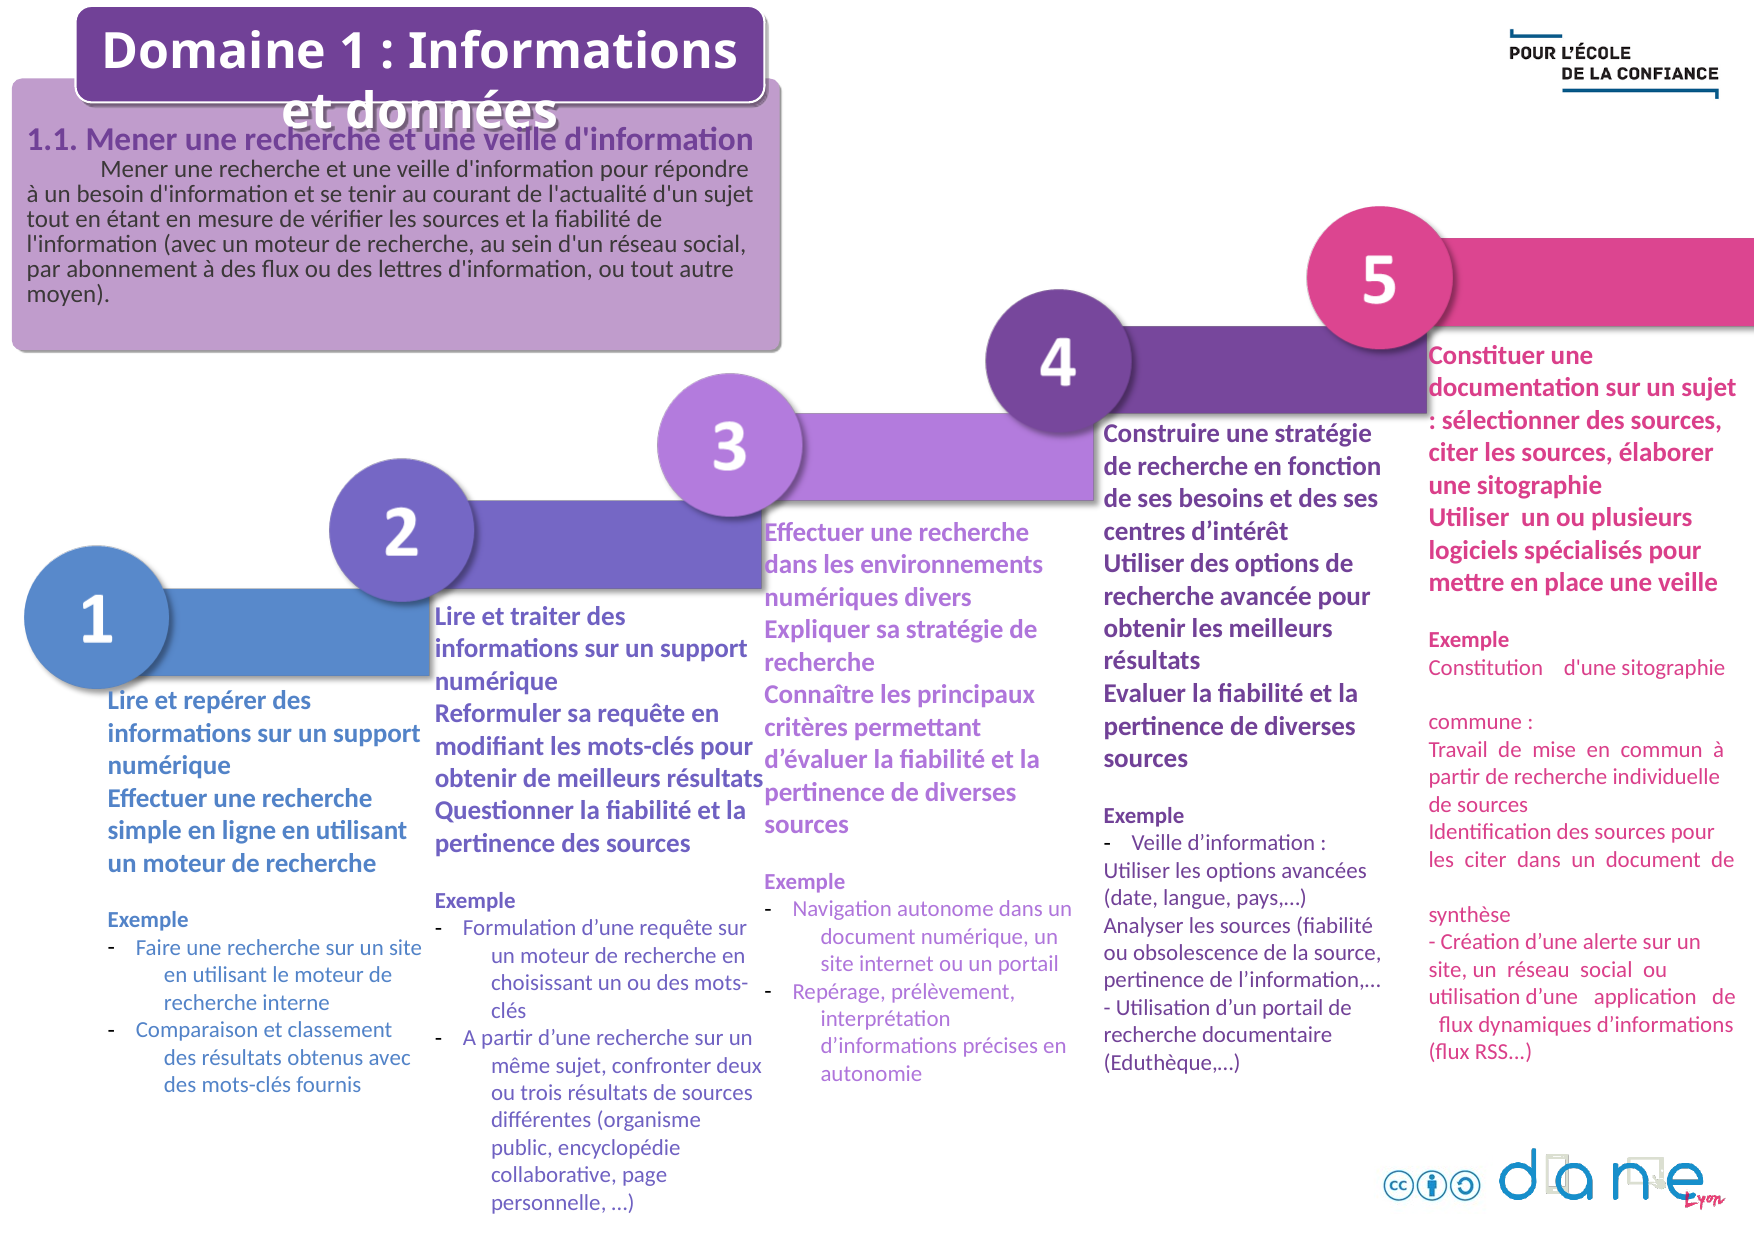

Domaine 1 : Informations et données
1.1. Mener une recherche et une veille d'information
	Mener une recherche et une veille d'information pour répondre à un besoin d'information et se tenir au courant de l'actualité d'un sujet tout en étant en mesure de vérifier les sources et la fiabilité de l'information (avec un moteur de recherche, au sein d'un réseau social, par abonnement à des flux ou des lettres d'information, ou tout autre moyen).
Constituer une documentation sur un sujet : sélectionner des sources, citer les sources, élaborer une sitographie
Utiliser un ou plusieurs logiciels spécialisés pour mettre en place une veille
Exemple
Constitution d'une sitographie
commune :
Travail de mise en commun à partir de recherche individuelle de sources
Identification des sources pour les citer dans un document de
synthèse
- Création d’une alerte sur un site, un réseau social ou utilisation d’une application de flux dynamiques d’informations (flux RSS...)
Construire une stratégie de recherche en fonction de ses besoins et des ses centres d’intérêt
Utiliser des options de recherche avancée pour obtenir les meilleurs résultats
Evaluer la fiabilité et la pertinence de diverses sources
Exemple
Veille d’information :
Utiliser les options avancées (date, langue, pays,…)
Analyser les sources (fiabilité ou obsolescence de la source, pertinence de l’information,…
- Utilisation d’un portail de recherche documentaire (Eduthèque,…)
Effectuer une recherche dans les environnements numériques divers
Expliquer sa stratégie de recherche
Connaître les principaux critères permettant d’évaluer la fiabilité et la pertinence de diverses sources
Exemple
Navigation autonome dans un document numérique, un site internet ou un portail
Repérage, prélèvement, interprétation d’informations précises en autonomie
Lire et traiter des informations sur un support numérique
Reformuler sa requête en modifiant les mots-clés pour obtenir de meilleurs résultats
Questionner la fiabilité et la pertinence des sources
Exemple
Formulation d’une requête sur un moteur de recherche en choisissant un ou des mots-clés
A partir d’une recherche sur un même sujet, confronter deux ou trois résultats de sources différentes (organisme public, encyclopédie collaborative, page personnelle, …)
Lire et repérer des informations sur un support numérique
Effectuer une recherche simple en ligne en utilisant un moteur de recherche
Exemple
Faire une recherche sur un site en utilisant le moteur de recherche interne
Comparaison et classement des résultats obtenus avec des mots-clés fournis